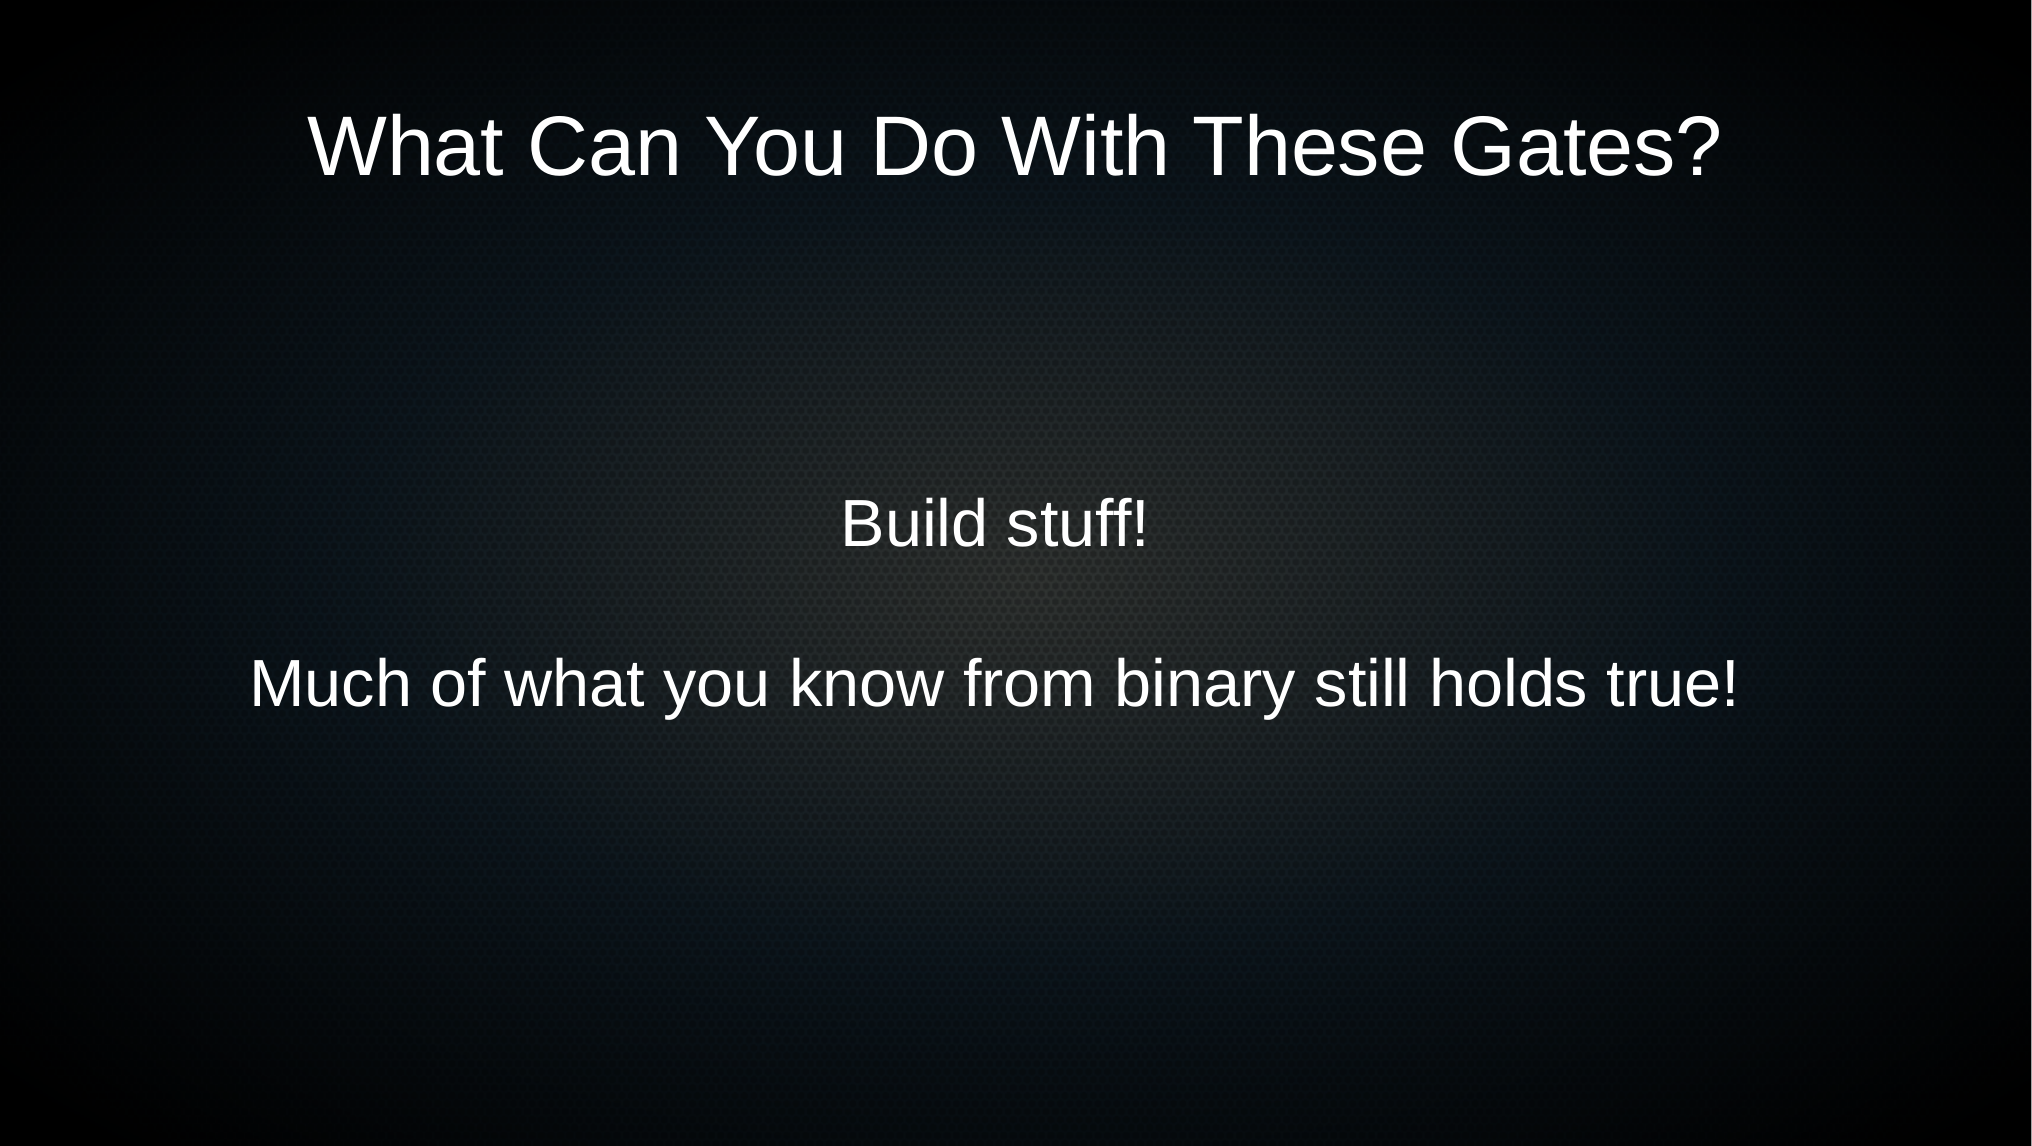

What Can You Do With These Gates?
Build stuff!
Much of what you know from binary still holds true!